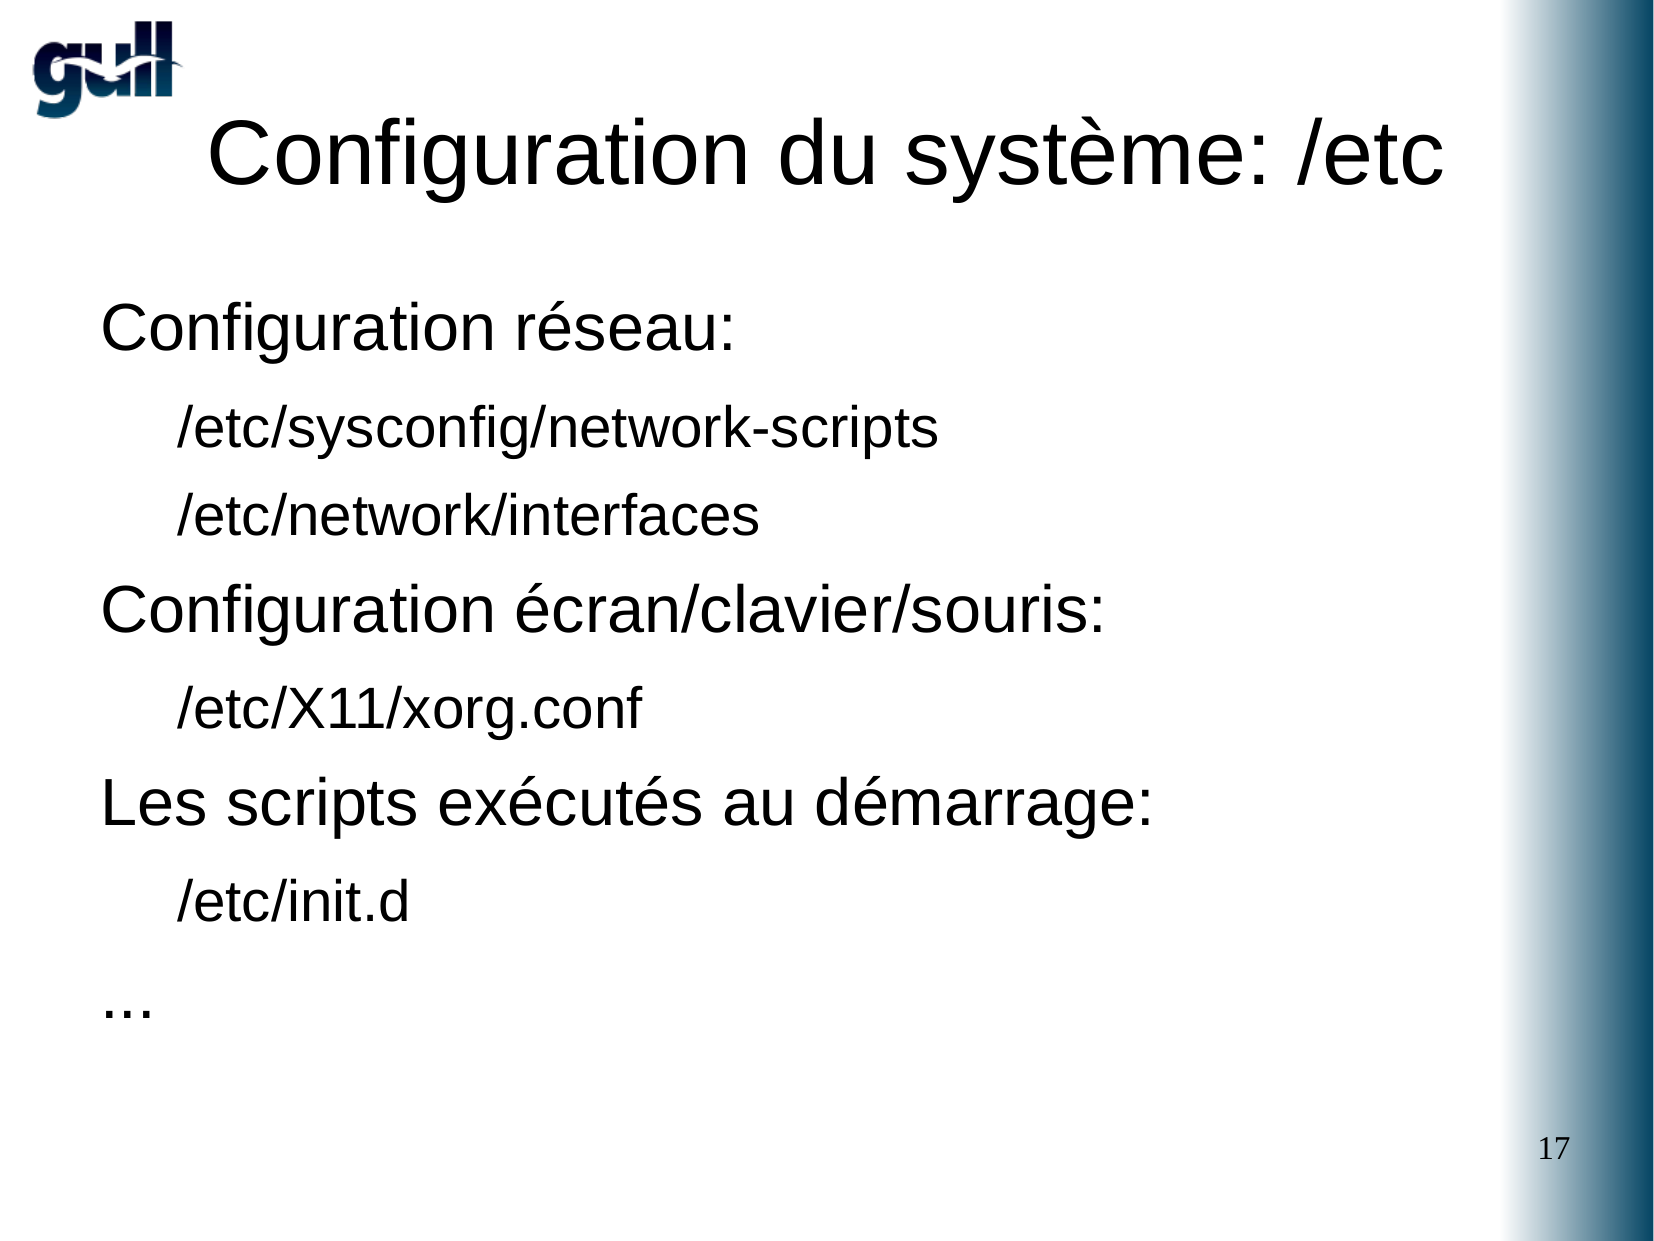

# Configuration du système: /etc
Configuration réseau:
/etc/sysconfig/network-scripts
/etc/network/interfaces
Configuration écran/clavier/souris:
/etc/X11/xorg.conf
Les scripts exécutés au démarrage:
/etc/init.d
...
17